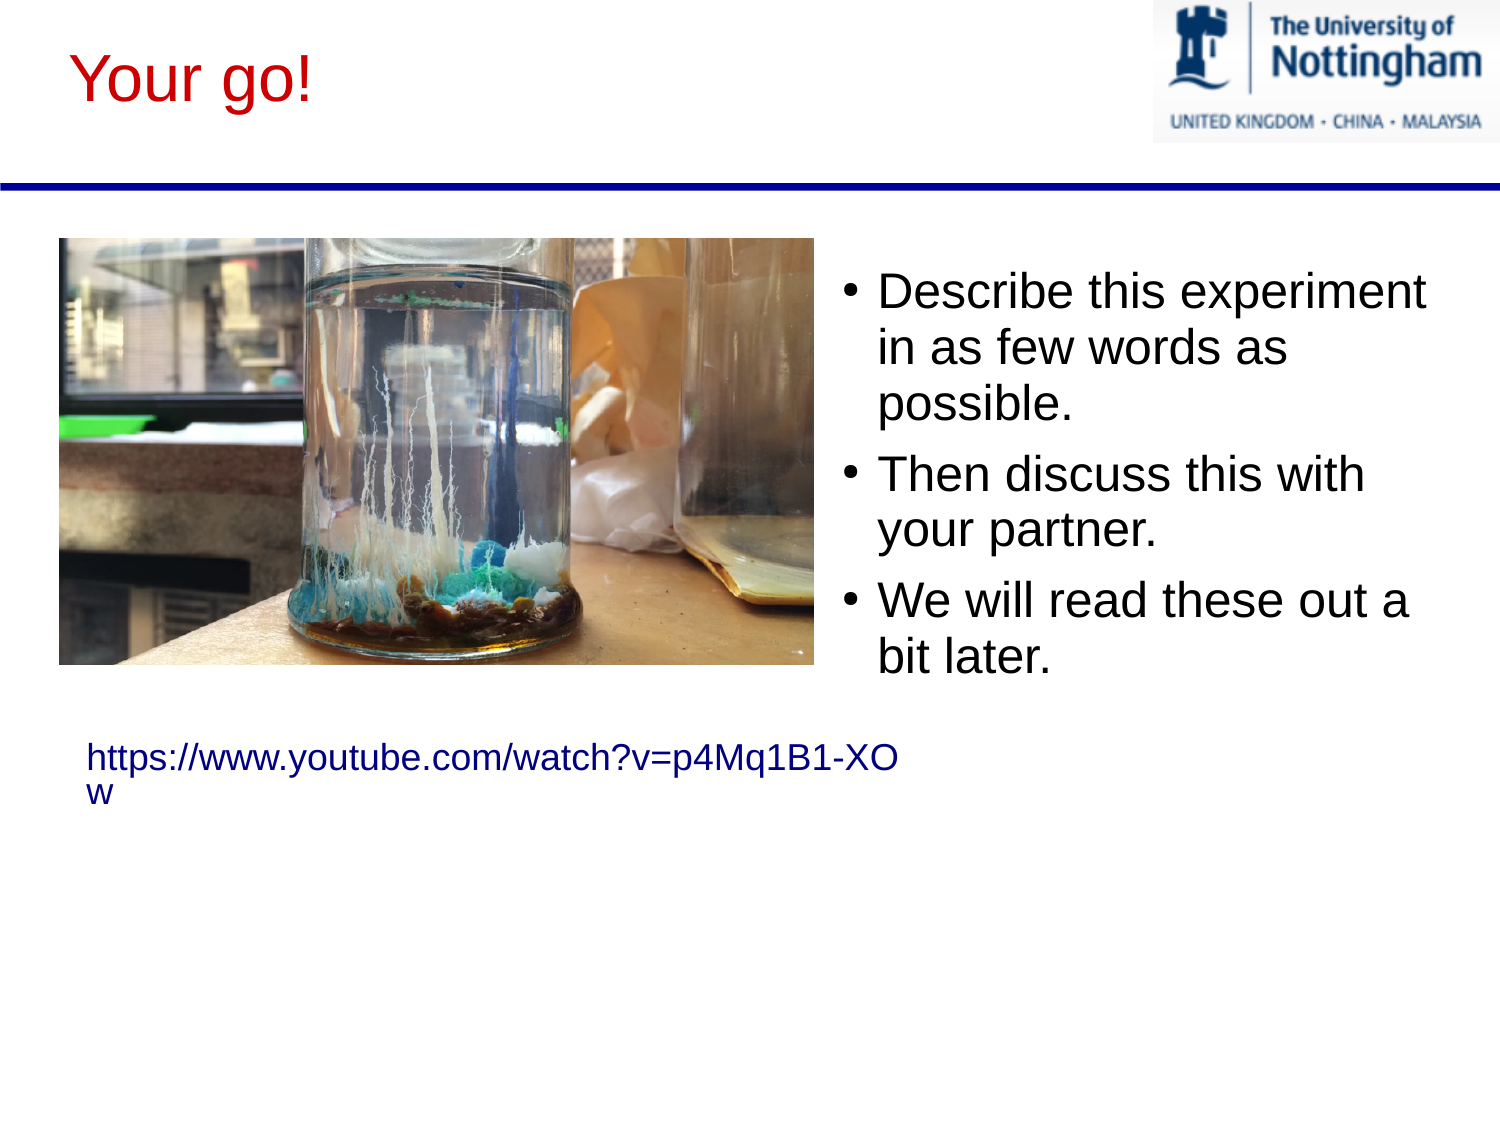

Your go!
Describe this experiment in as few words as possible.
Then discuss this with your partner.
We will read these out a bit later.
https://www.youtube.com/watch?v=p4Mq1B1-XOw